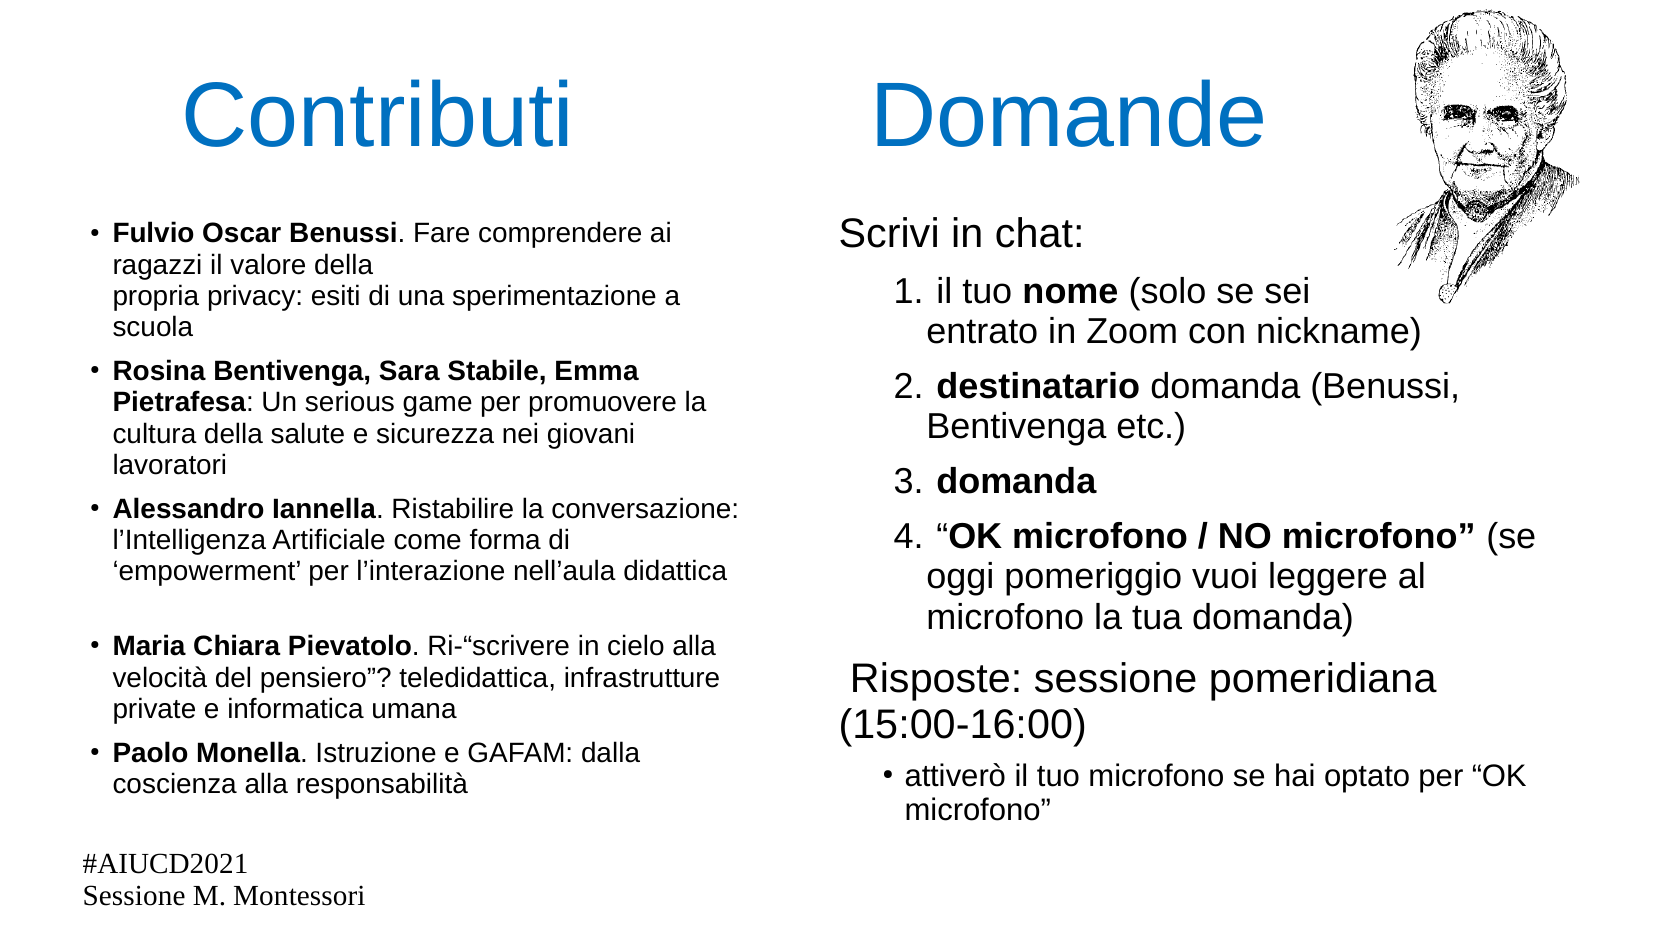

# Contributi
Domande
Scrivi in chat:
 il tuo nome (solo se sei
entrato in Zoom con nickname)
 destinatario domanda (Benussi, Bentivenga etc.)
 domanda
 “OK microfono / NO microfono” (se oggi pomeriggio vuoi leggere al microfono la tua domanda)
 Risposte: sessione pomeridiana (15:00-16:00)
attiverò il tuo microfono se hai optato per “OK microfono”
Fulvio Oscar Benussi. Fare comprendere ai ragazzi il valore della
propria privacy: esiti di una sperimentazione a scuola
Rosina Bentivenga, Sara Stabile, Emma Pietrafesa: Un serious game per promuovere la cultura della salute e sicurezza nei giovani lavoratori
Alessandro Iannella. Ristabilire la conversazione: l’Intelligenza Artificiale come forma di ‘empowerment’ per l’interazione nell’aula didattica
Maria Chiara Pievatolo. Ri-“scrivere in cielo alla velocità del pensiero”? teledidattica, infrastrutture private e informatica umana
Paolo Monella. Istruzione e GAFAM: dalla coscienza alla responsabilità